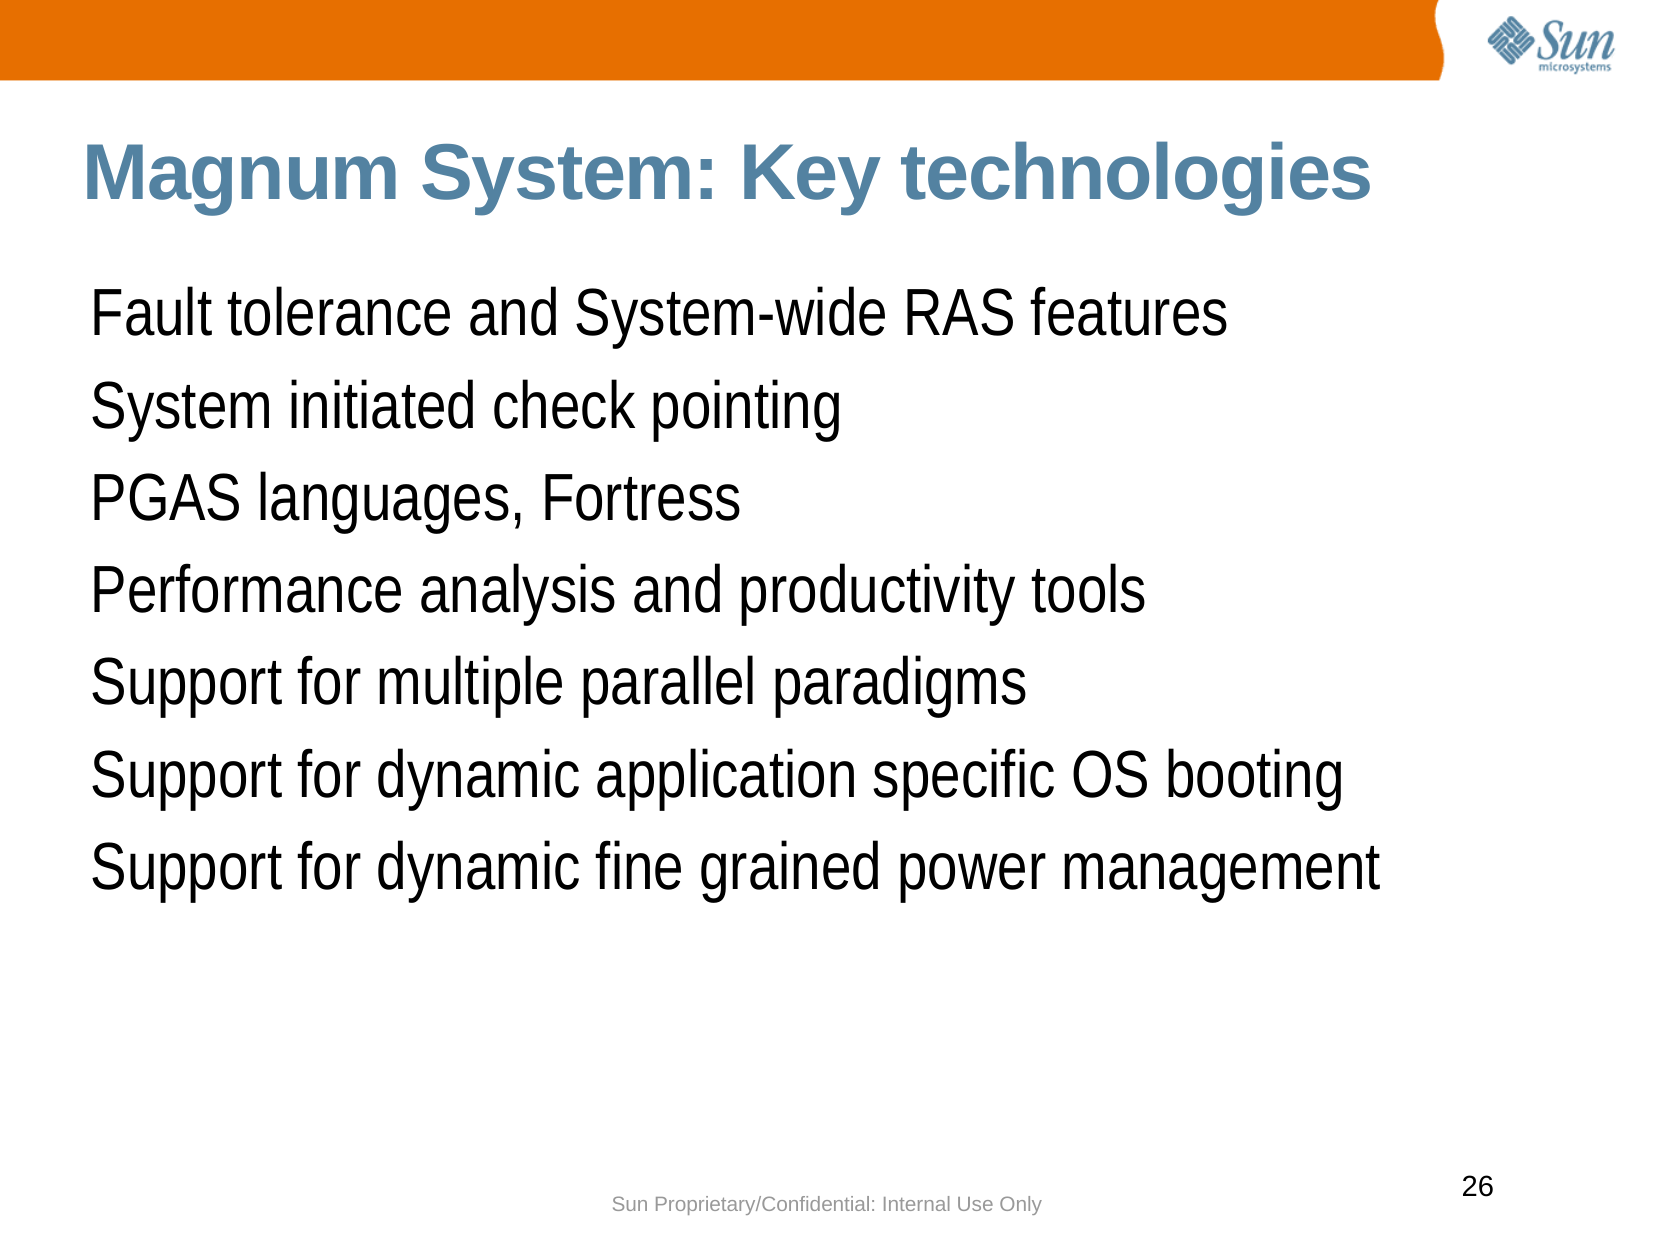

# Magnum System: Key technologies
Fault tolerance and System-wide RAS features
System initiated check pointing
PGAS languages, Fortress
Performance analysis and productivity tools
Support for multiple parallel paradigms
Support for dynamic application specific OS booting
Support for dynamic fine grained power management